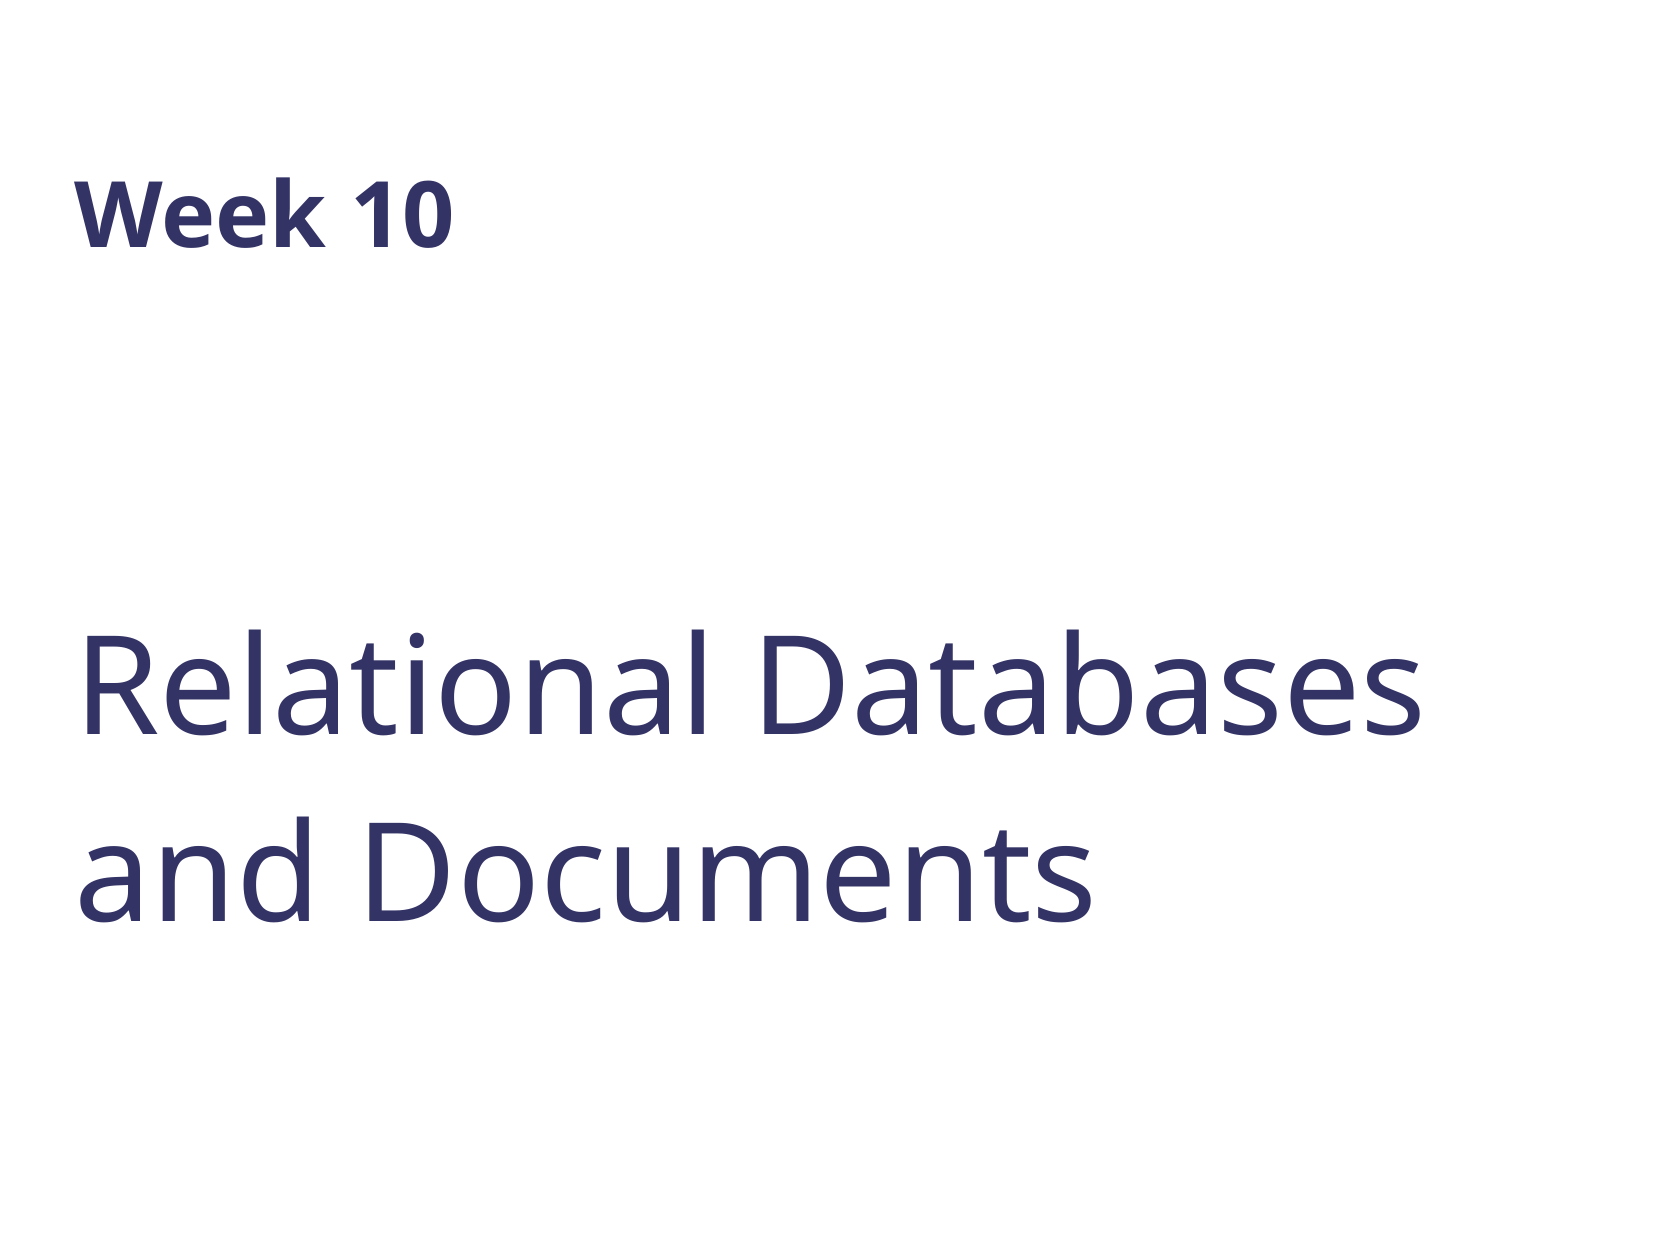

# Week 10 Relational Databases and Documents